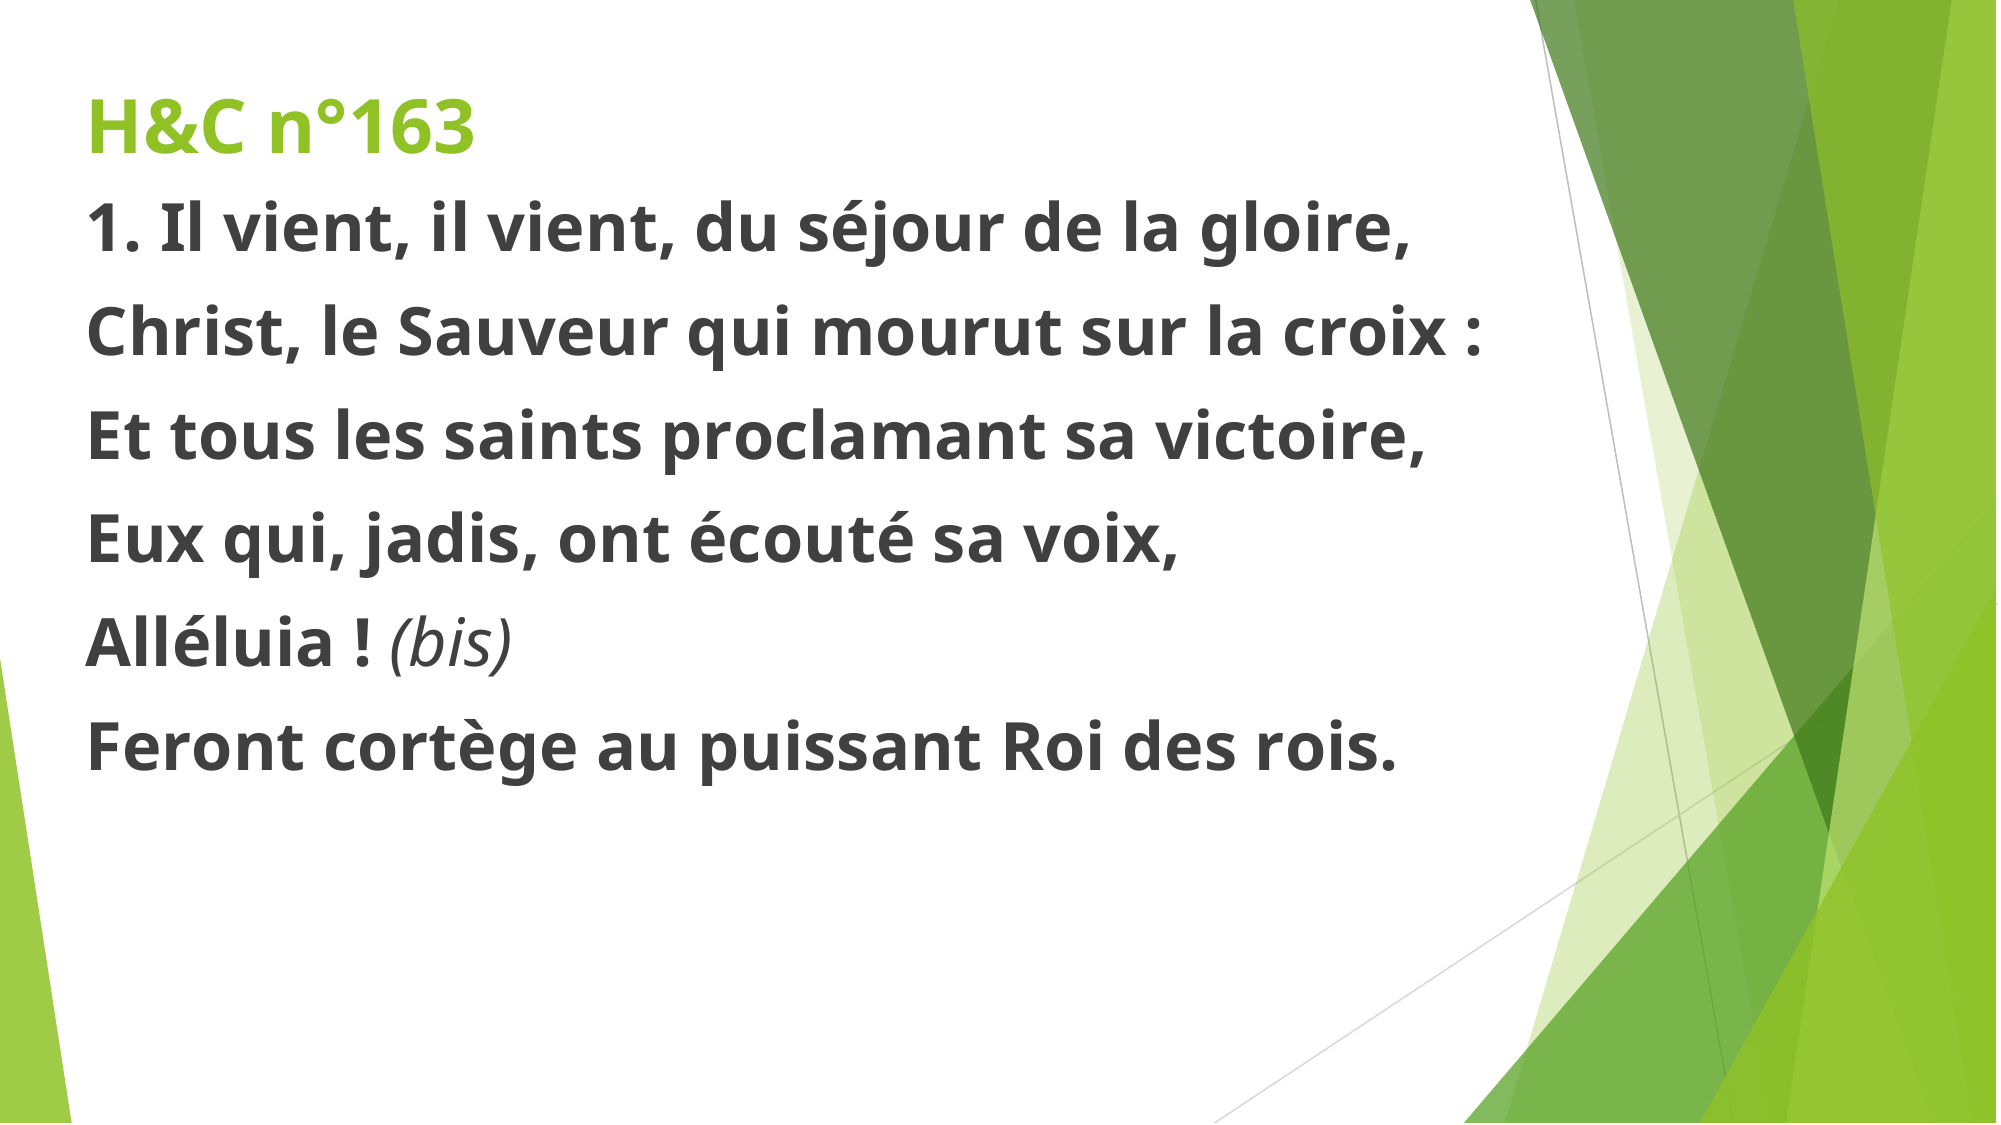

H&C n°163
1. Il vient, il vient, du séjour de la gloire,
Christ, le Sauveur qui mourut sur la croix :
Et tous les saints proclamant sa victoire,
Eux qui, jadis, ont écouté sa voix,
Alléluia ! (bis)
Feront cortège au puissant Roi des rois.